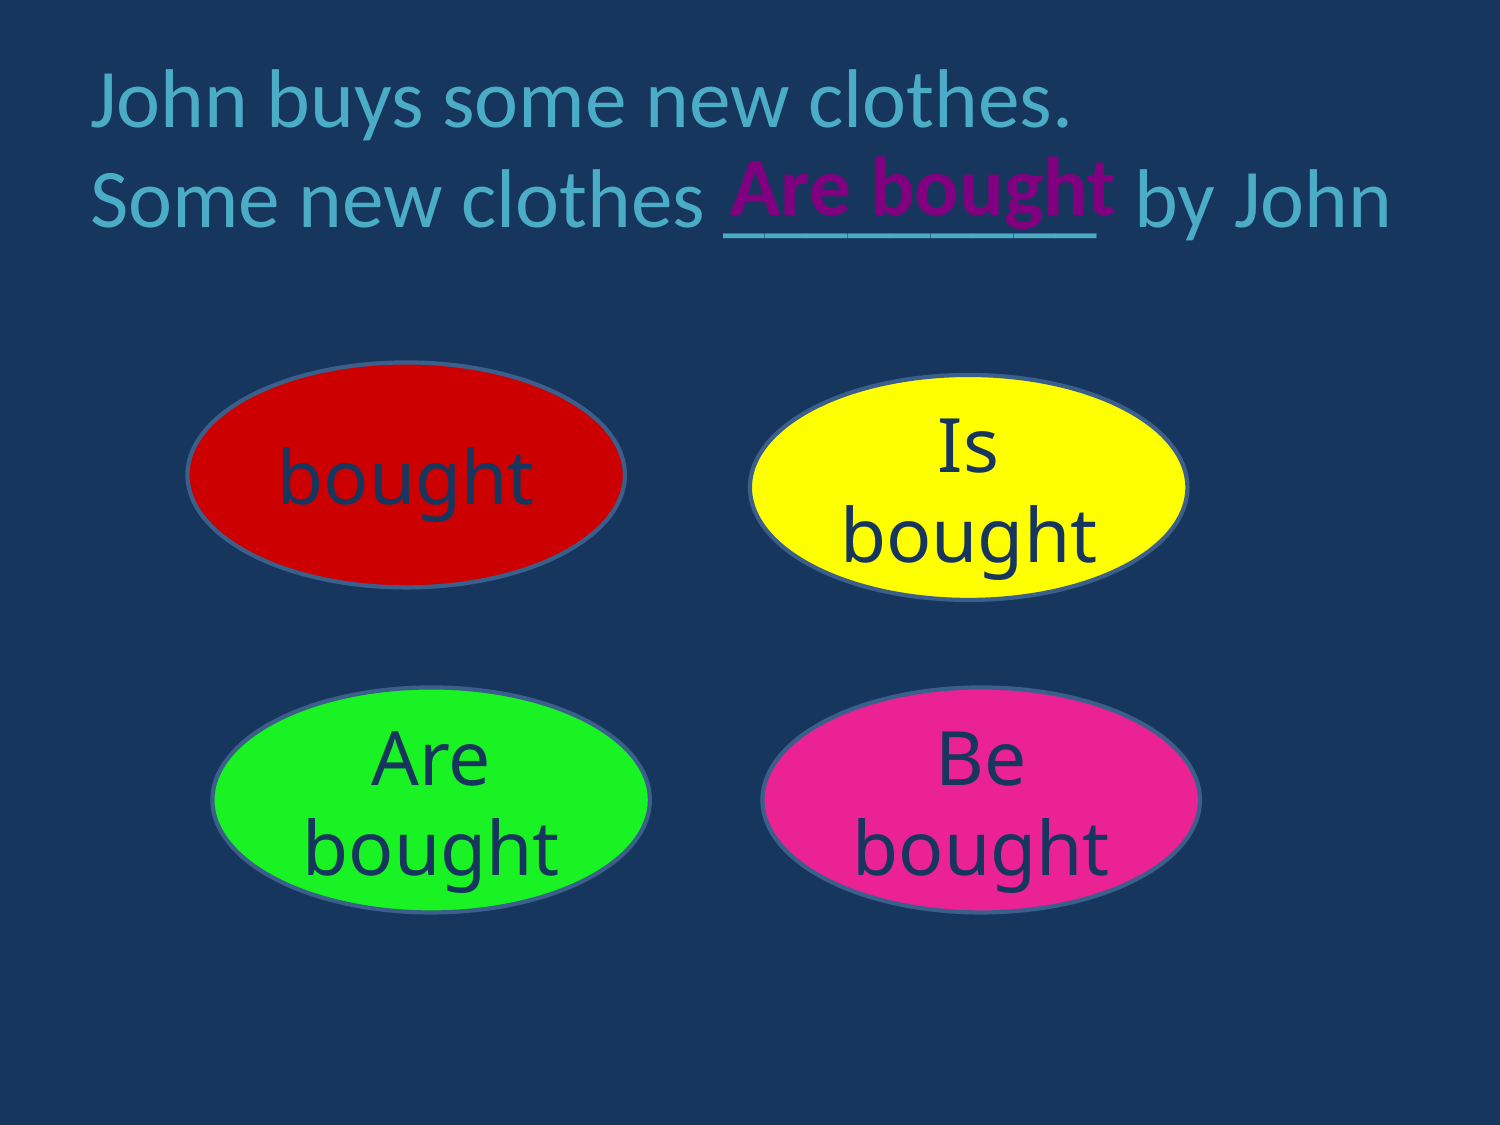

# John buys some new clothes. Some new clothes _________ by John
Are bought
bought
Is bought
Are bought
Be bought